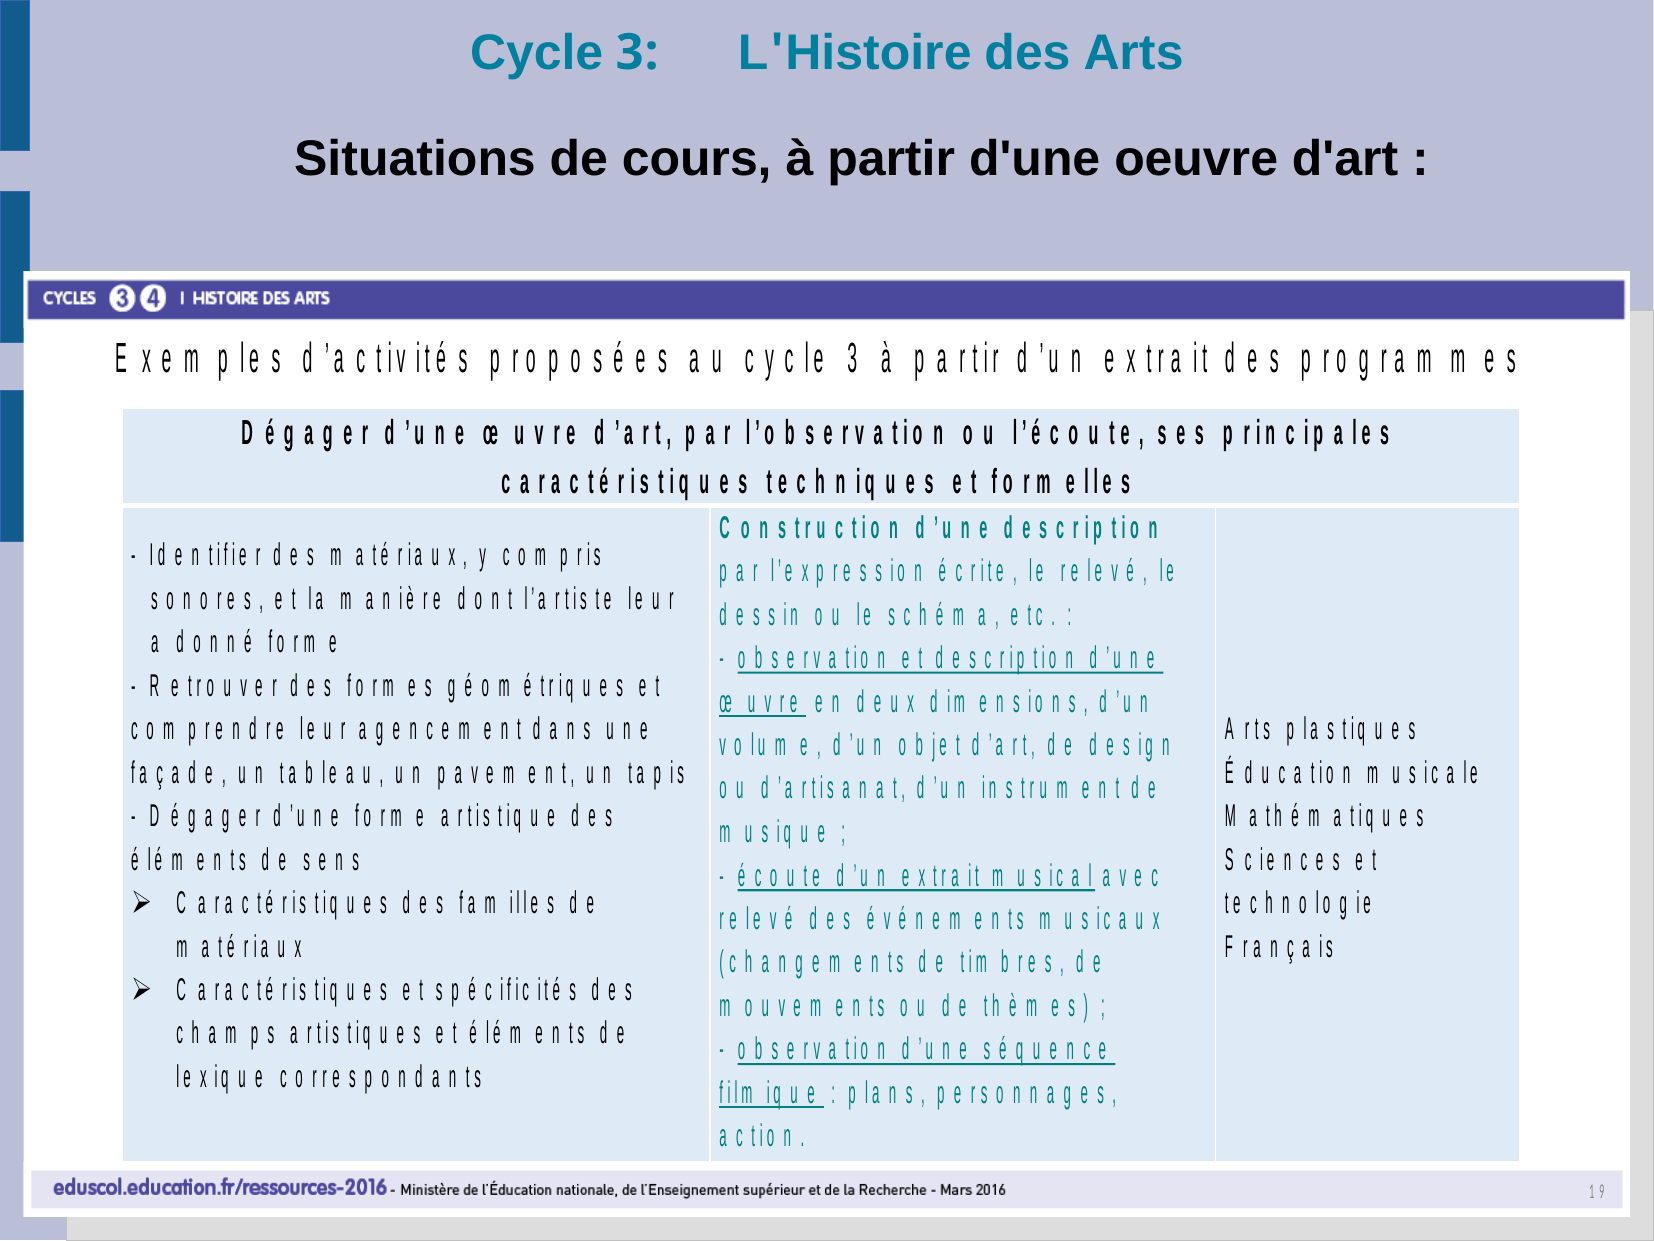

# Cycle 3: L'Histoire des Arts
Situations de cours, à partir d'une oeuvre d'art :